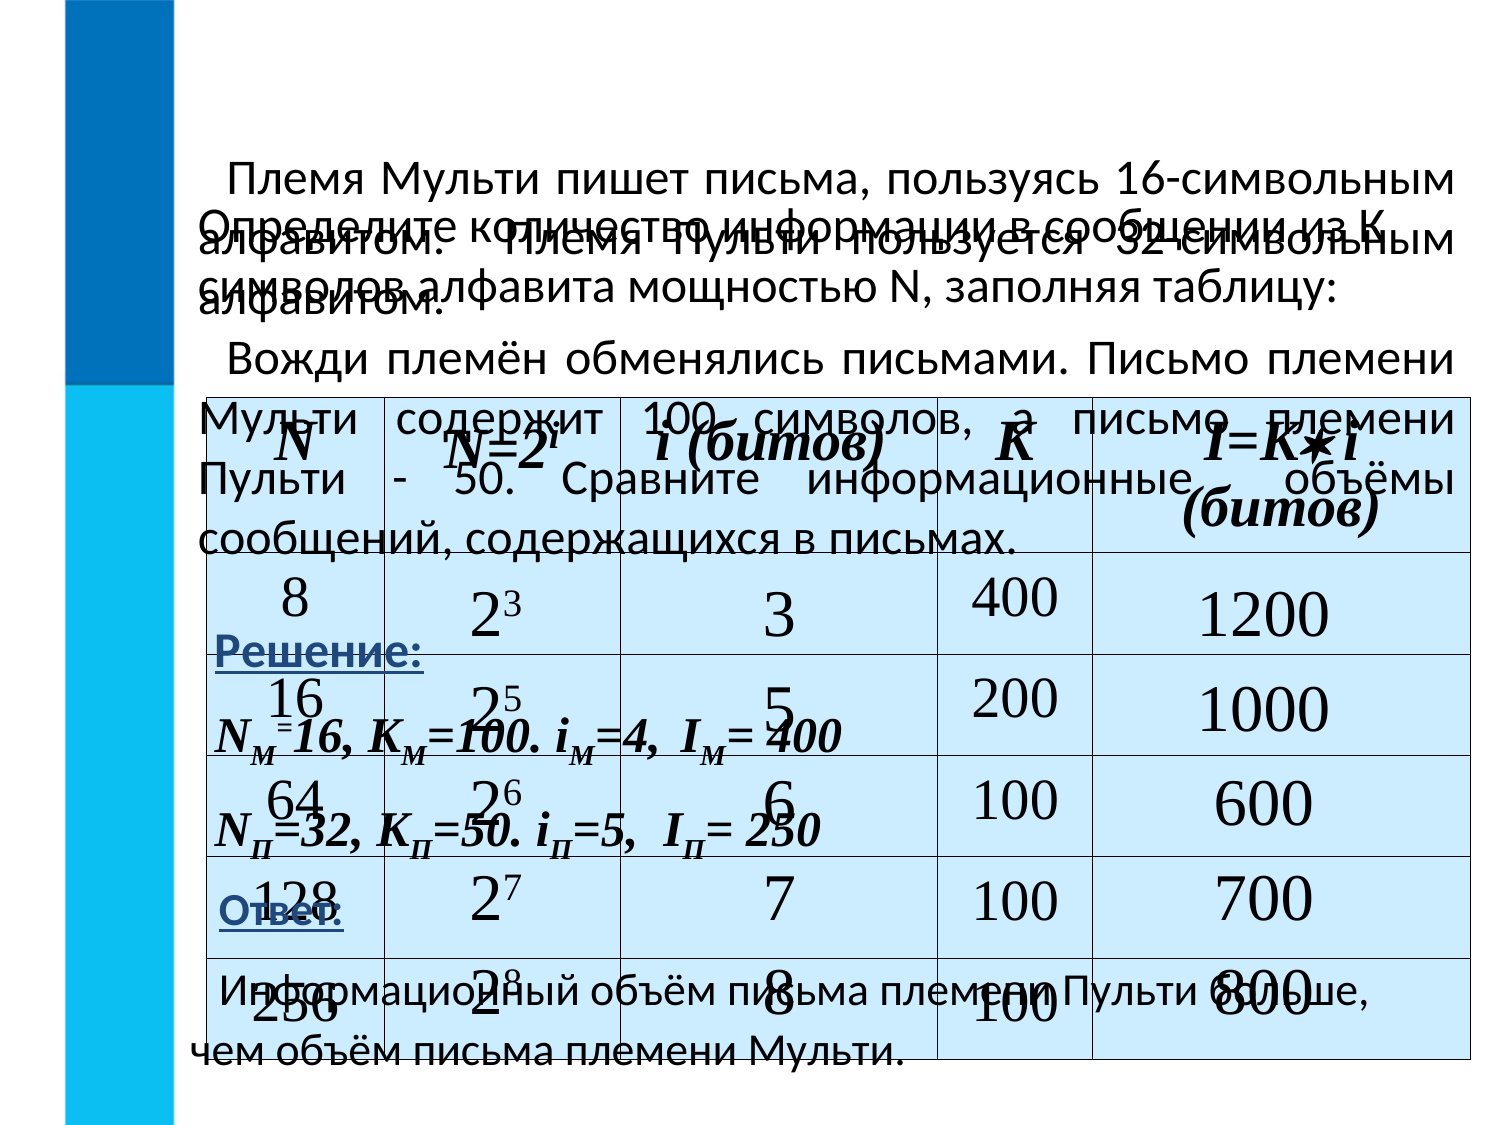

Племя Мульти пишет письма, пользуясь 16-символьным алфавитом. Племя Пульти пользуется 32-символьным алфавитом.
Вожди племён обменялись письмами. Письмо племени Мульти содержит 100 символов, а письмо племени Пульти - 50. Сравните информационные объёмы сообщений, содержащихся в письмах.
Определите количество информации в сообщении из К символов алфавита мощностью N, заполняя таблицу:
| N | N=2i | i (битов) | K | I=K i (битов) |
| --- | --- | --- | --- | --- |
| 8 | | | 400 | |
| 16 | | | 200 | |
| 64 | | | 100 | |
| 128 | | | 100 | |
| 256 | | | 100 | |
23
3
1200
Решение:
NМ=16, KМ=100. iМ=4, IМ= 400
NП=32, KП=50. iП=5, IП= 250
25
5
1000
26
6
600
27
7
700
Ответ:
Информационный объём письма племени Пульти больше, чем объём письма племени Мульти.
28
8
800